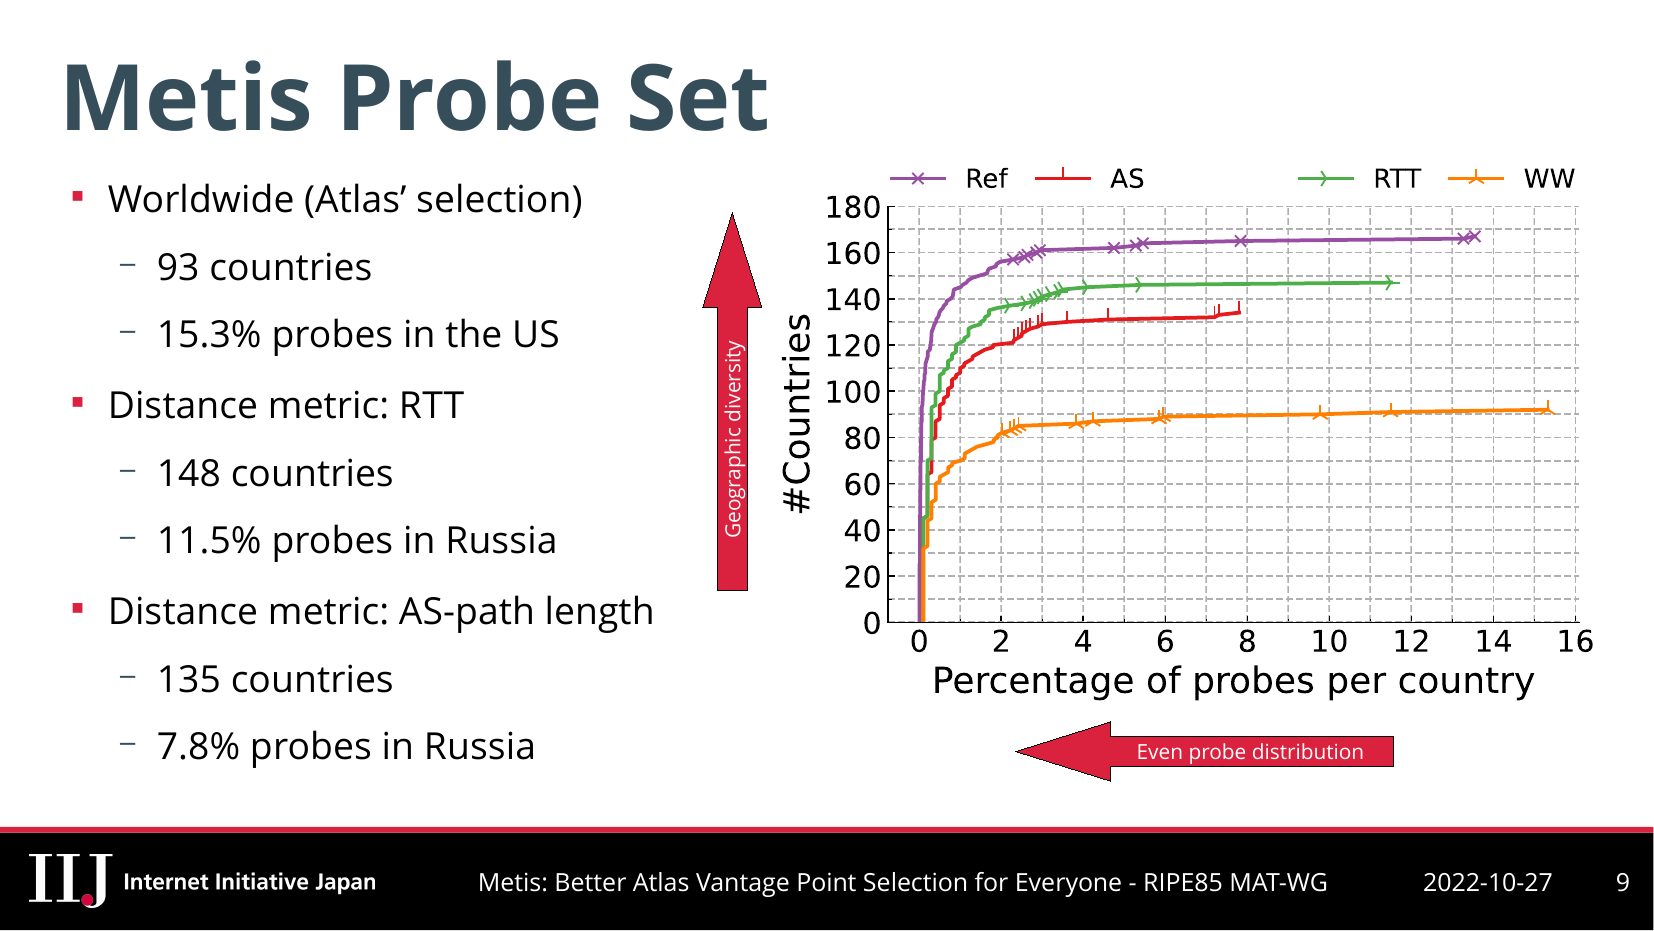

# Metis Probe Set
Worldwide (Atlas’ selection)
93 countries
15.3% probes in the US
Distance metric: RTT
148 countries
11.5% probes in Russia
Distance metric: AS-path length
135 countries
7.8% probes in Russia
Geographic diversity
Even probe distribution
Metis: Better Atlas Vantage Point Selection for Everyone - RIPE85 MAT-WG
2022-10-27
9